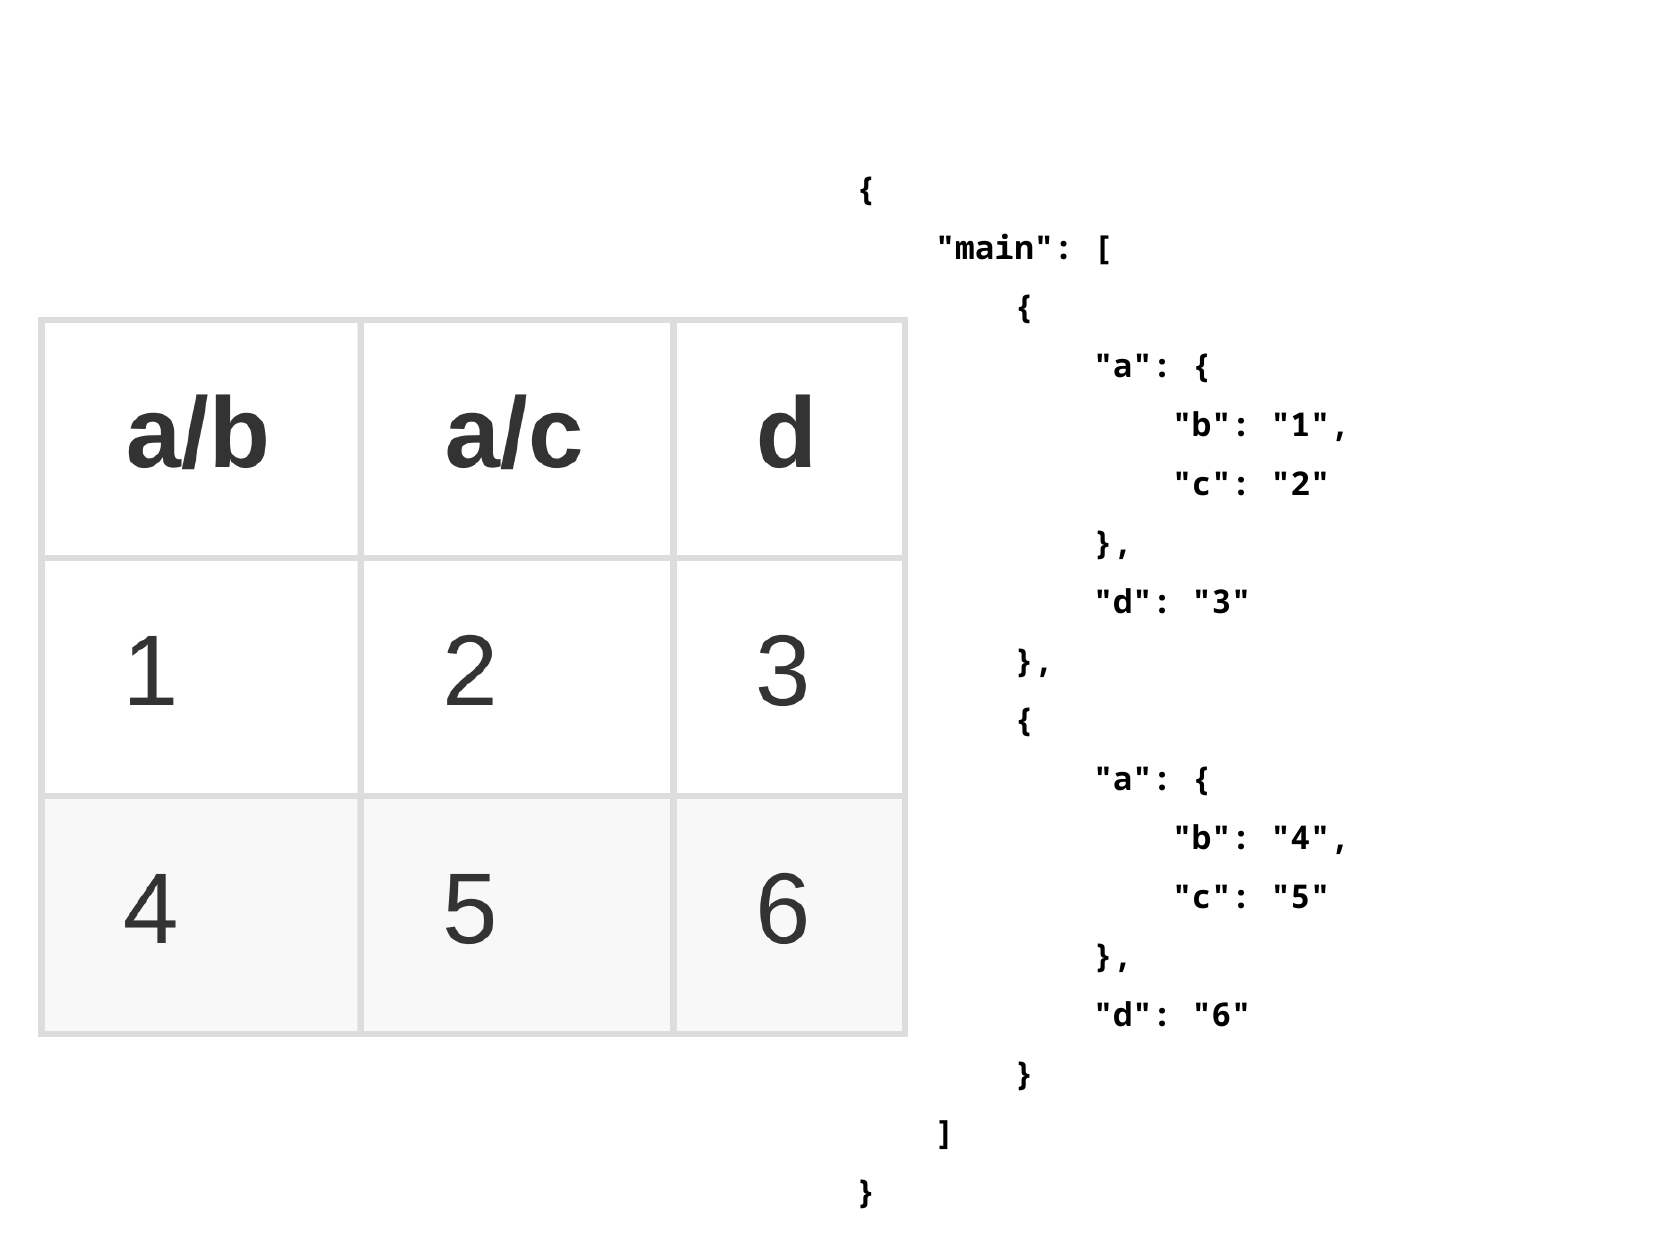

# {
 "main": [
 {
 "a": {
 "b": "1",
 "c": "2"
 },
 "d": "3"
 },
 {
 "a": {
 "b": "4",
 "c": "5"
 },
 "d": "6"
 }
 ]
}